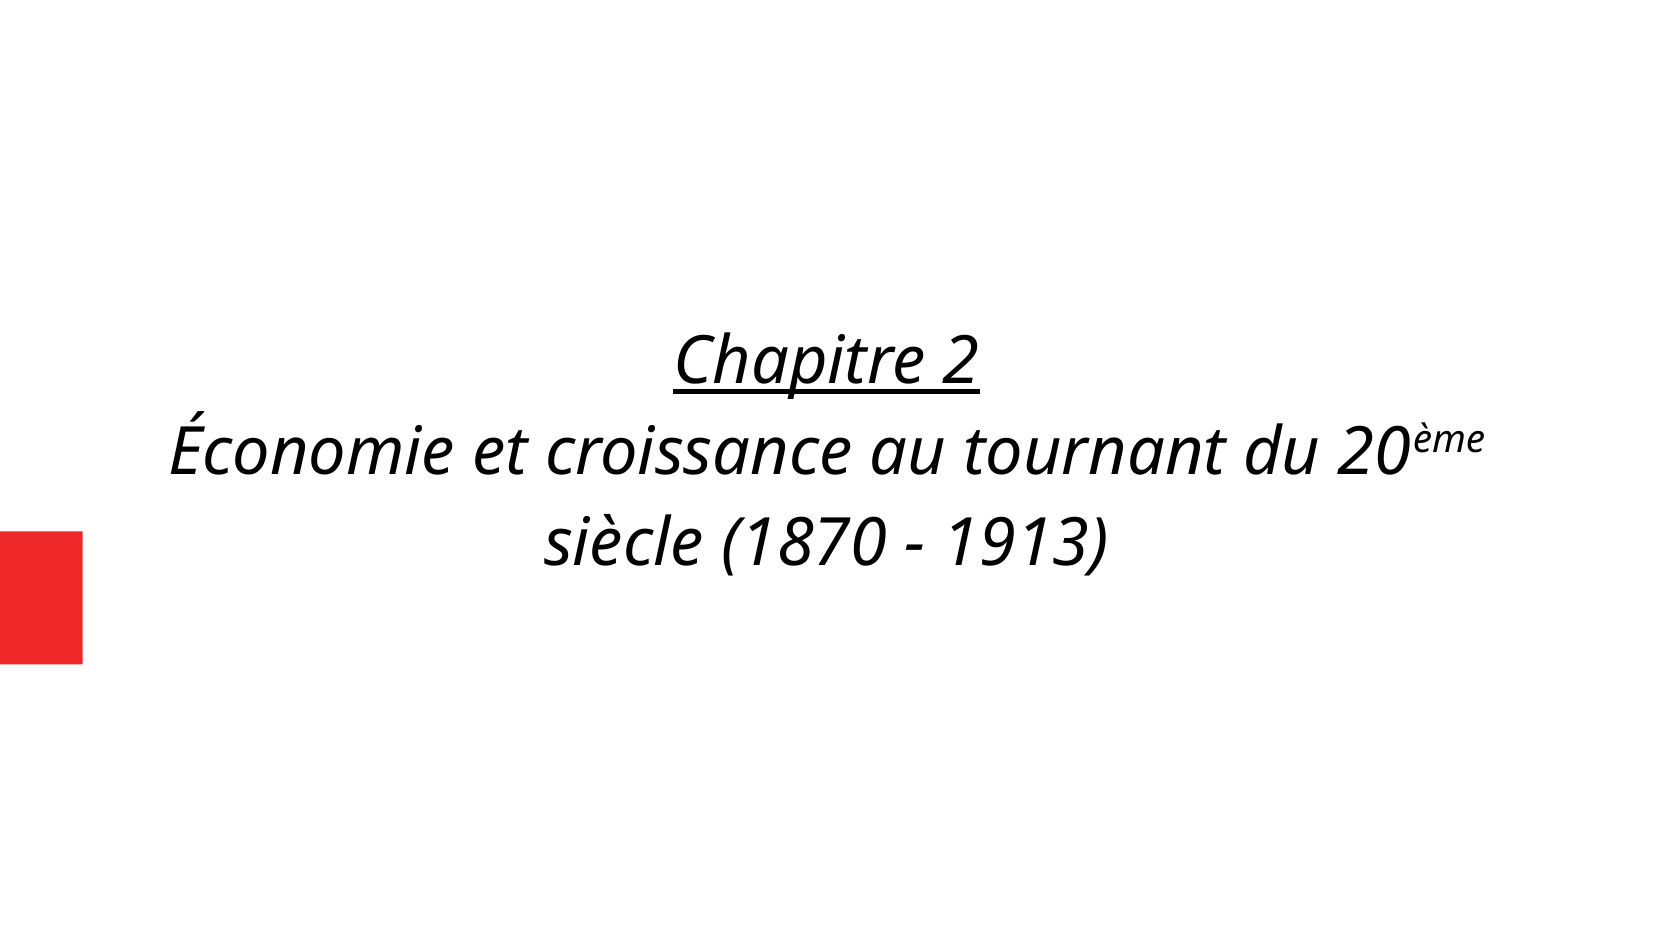

# Chapitre 2
Économie et croissance au tournant du 20ème siècle (1870 - 1913)